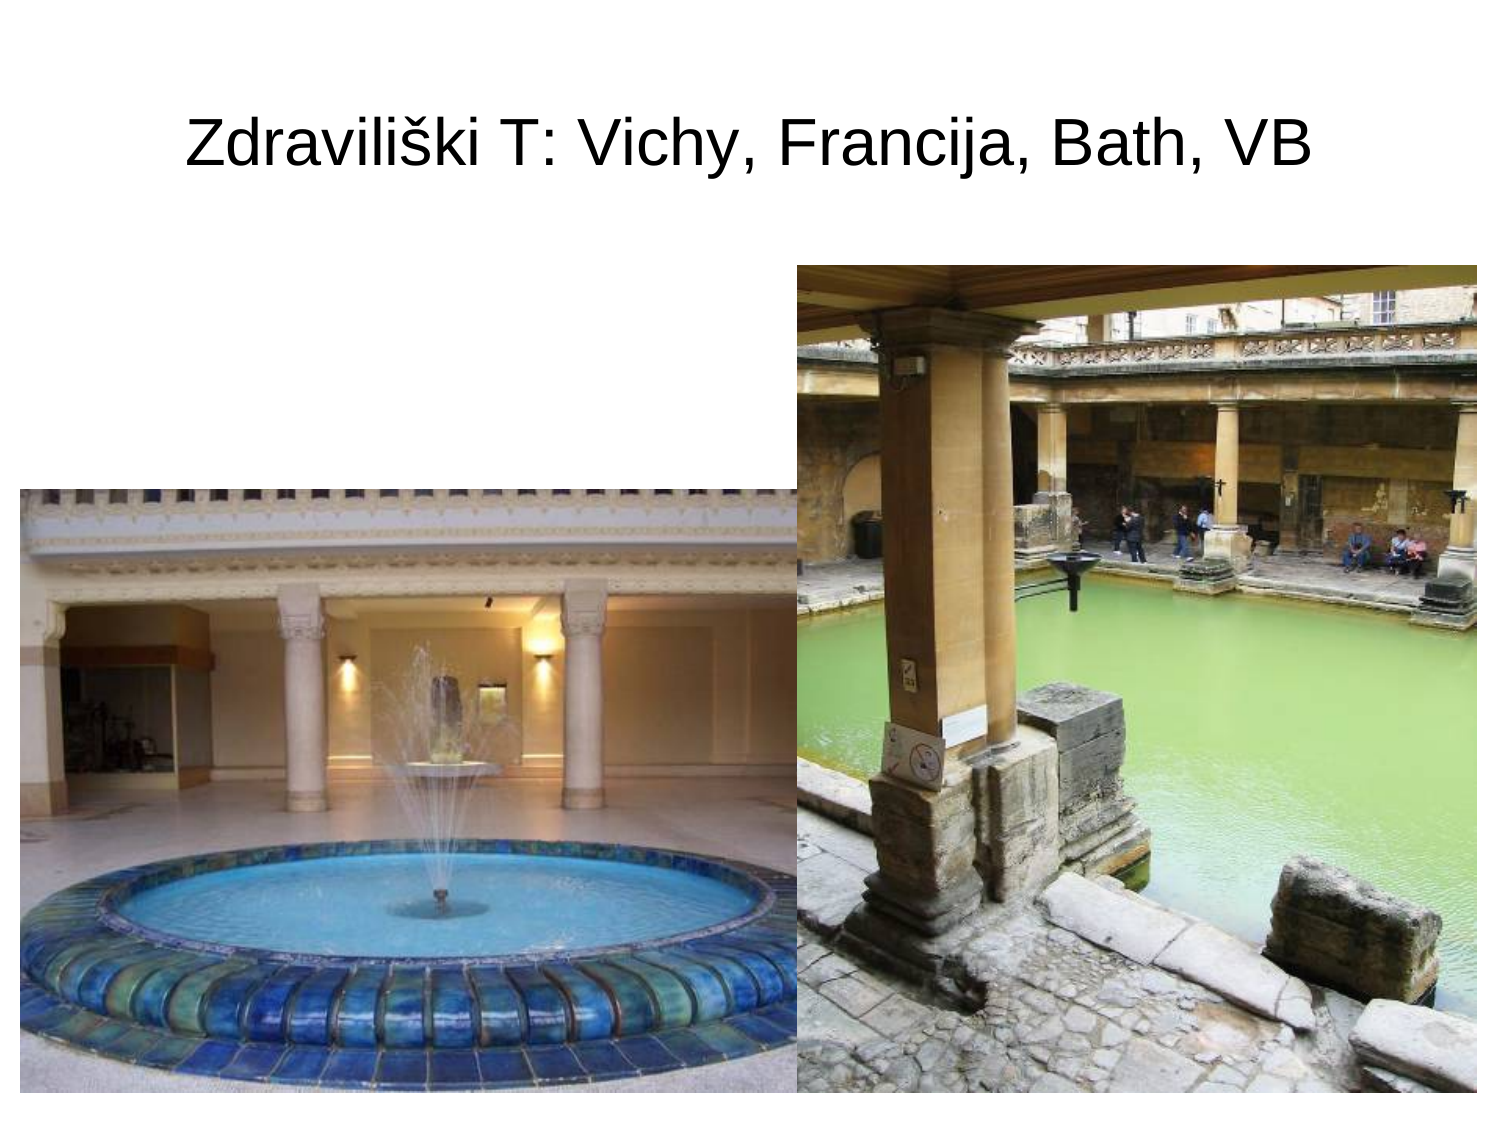

# Zdraviliški T: Vichy, Francija, Bath, VB